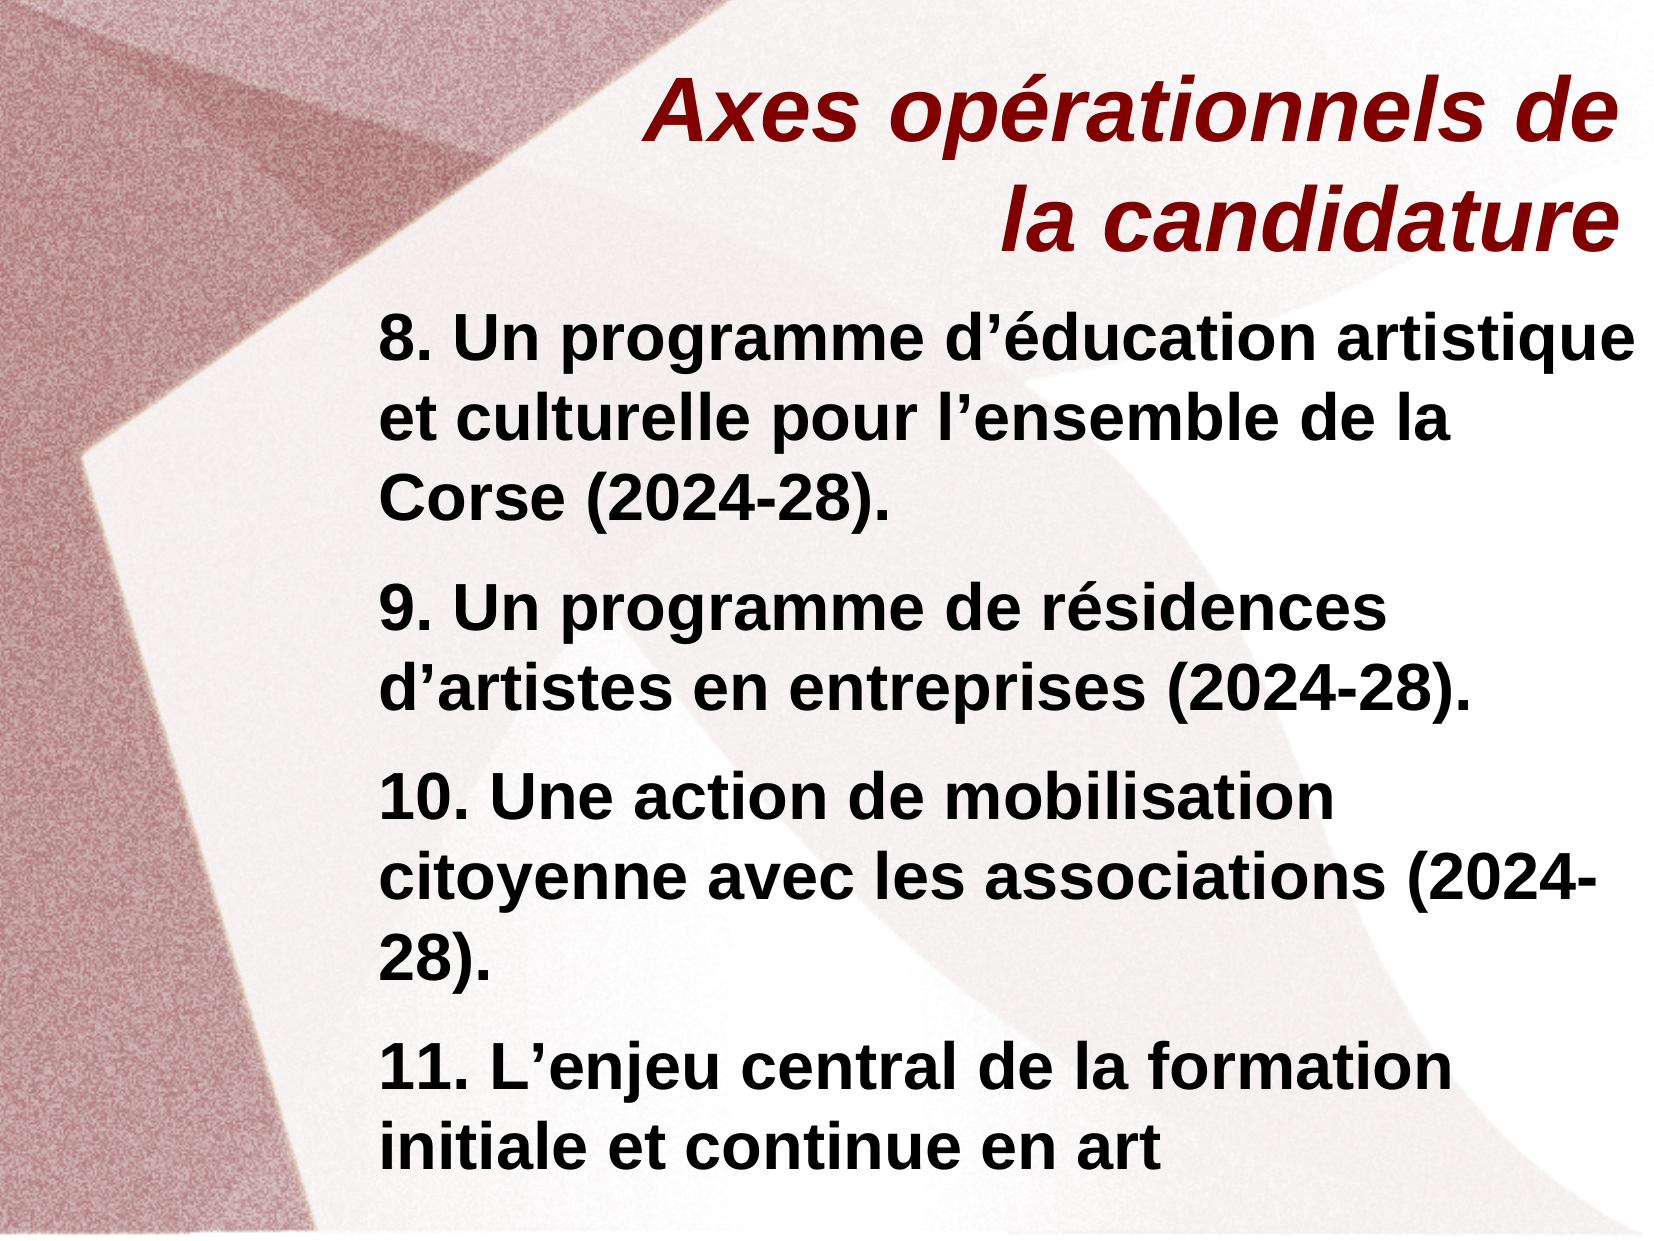

# Axes opérationnels de la candidature
8. Un programme d’éducation artistique et culturelle pour l’ensemble de la Corse (2024-28).
9. Un programme de résidences d’artistes en entreprises (2024-28).
10. Une action de mobilisation citoyenne avec les associations (2024-28).
11. L’enjeu central de la formation initiale et continue en art